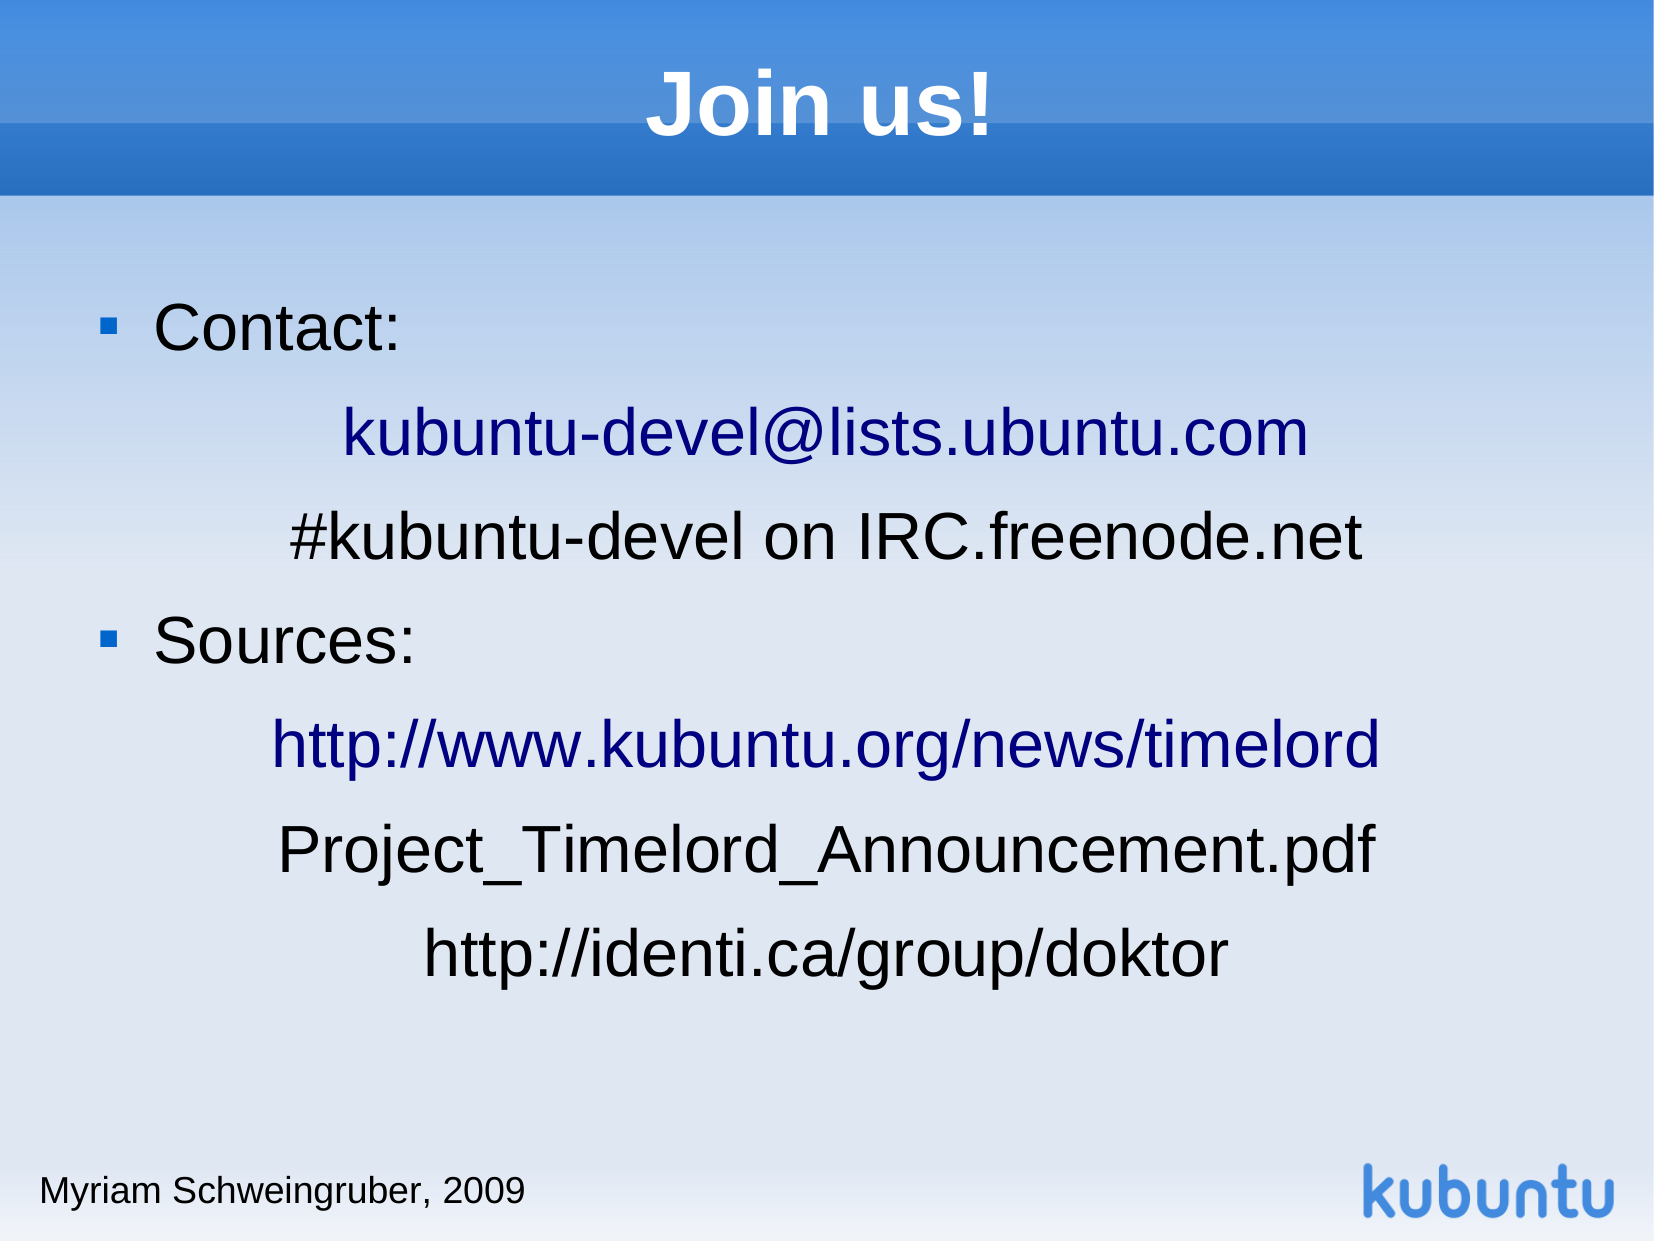

# Join us!
Contact:
kubuntu-devel@lists.ubuntu.com
#kubuntu-devel on IRC.freenode.net
Sources:
http://www.kubuntu.org/news/timelord
Project_Timelord_Announcement.pdf
http://identi.ca/group/doktor
 Myriam Schweingruber, 2009